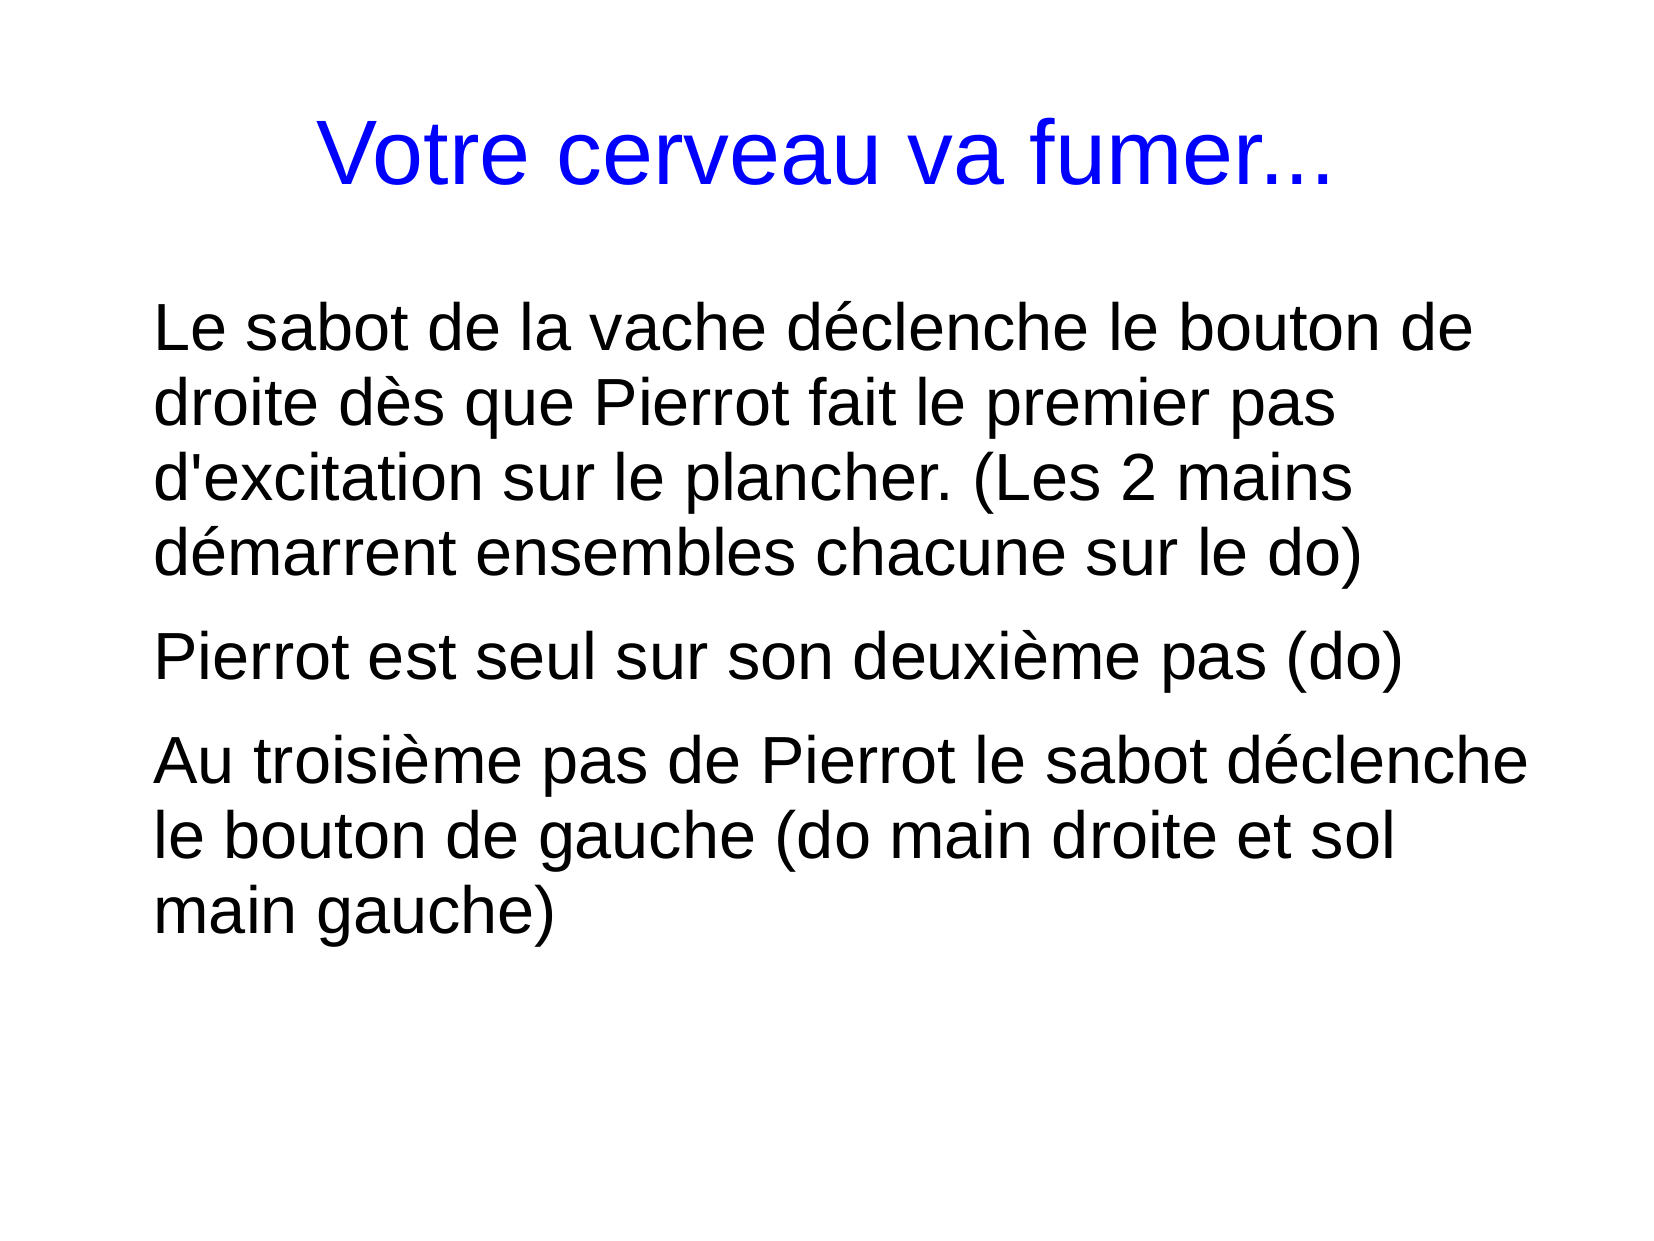

# Votre cerveau va fumer...
Le sabot de la vache déclenche le bouton de droite dès que Pierrot fait le premier pas d'excitation sur le plancher. (Les 2 mains démarrent ensembles chacune sur le do)
Pierrot est seul sur son deuxième pas (do)
Au troisième pas de Pierrot le sabot déclenche le bouton de gauche (do main droite et sol main gauche)